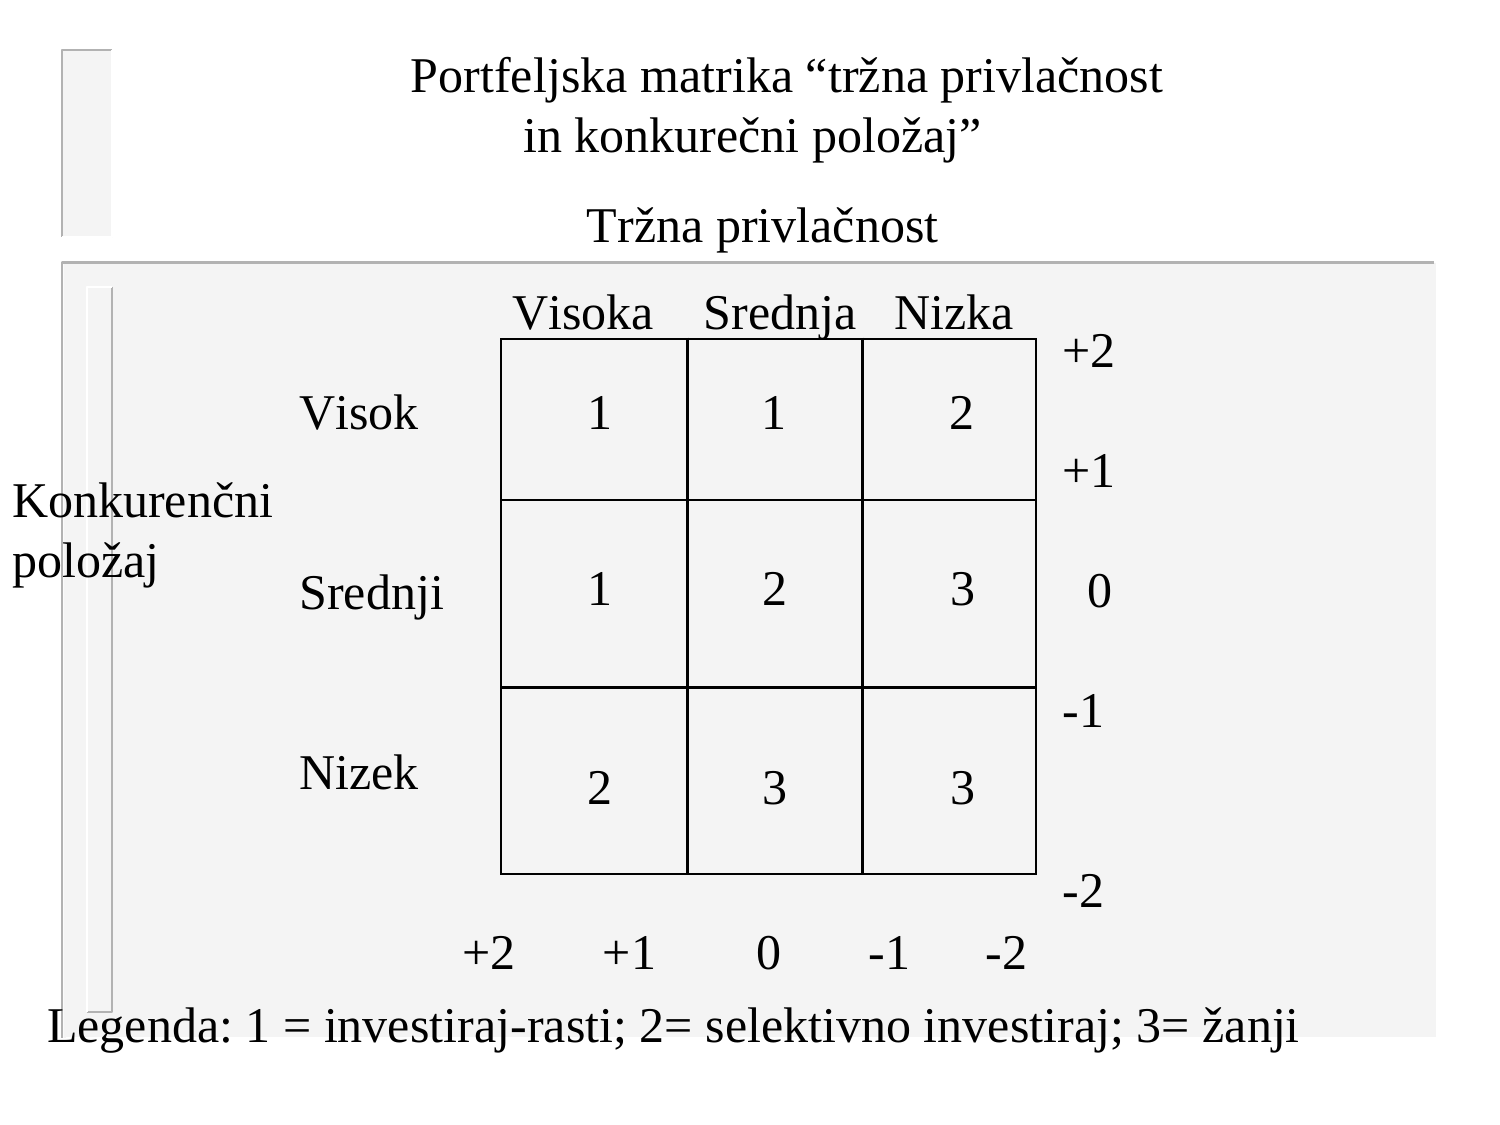

Portfeljska matrika “tržna privlačnost
 in konkurečni položaj”
Tržna privlačnost
Visoka Srednja Nizka
+2
+1
 0
-1
-2
Visok
Srednji
Nizek
 +2 +1 0 -1 -2
 1 1 2
Konkurenčni
položaj
 1 2 3
 2 3 3
Legenda: 1 = investiraj-rasti; 2= selektivno investiraj; 3= žanji